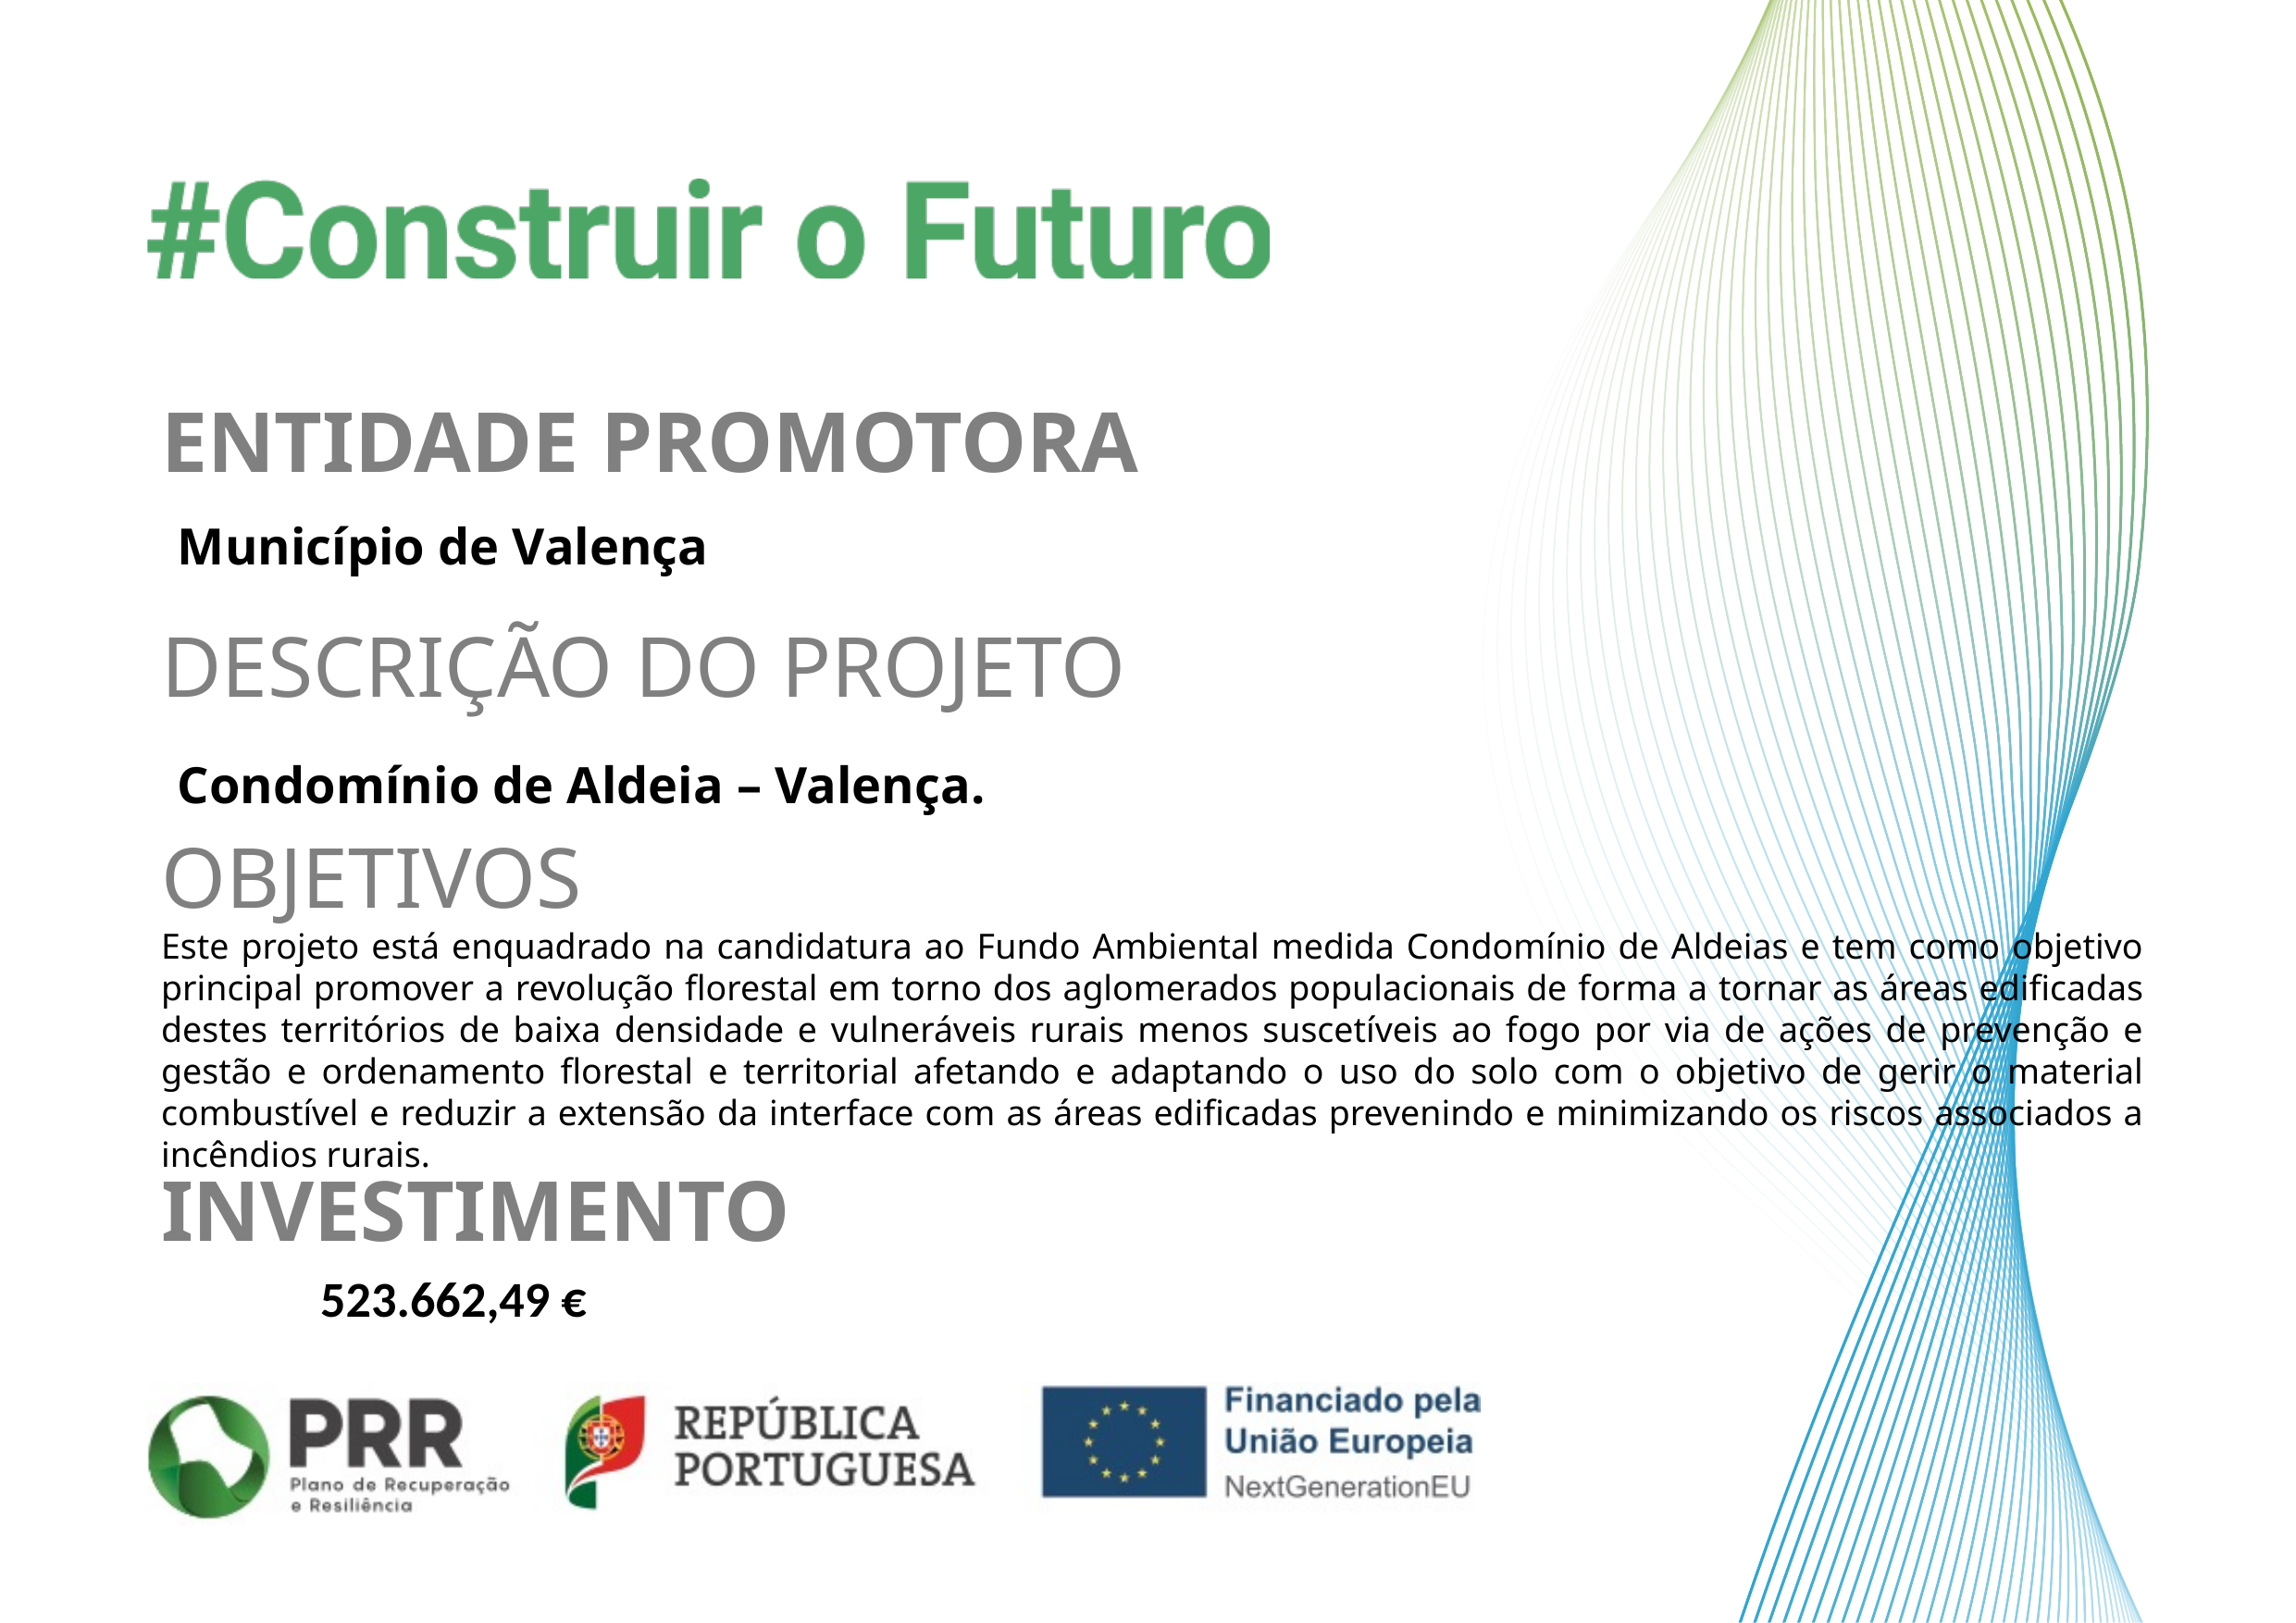

Para poder alterar o powerpoint, deverá usar a fonte “Roboto”, que pode ser descarregada nesta pasta.
ENTIDADE PROMOTORA
Município de Valença
DESCRIÇÃO DO PROJETO
Condomínio de Aldeia – Valença.
OBJETIVOS
Este projeto está enquadrado na candidatura ao Fundo Ambiental medida Condomínio de Aldeias e tem como objetivo principal promover a revolução florestal em torno dos aglomerados populacionais de forma a tornar as áreas edificadas destes territórios de baixa densidade e vulneráveis rurais menos suscetíveis ao fogo por via de ações de prevenção e gestão e ordenamento florestal e territorial afetando e adaptando o uso do solo com o objetivo de gerir o material combustível e reduzir a extensão da interface com as áreas edificadas prevenindo e minimizando os riscos associados a incêndios rurais.
INVESTIMENTO
 523.662,49 €